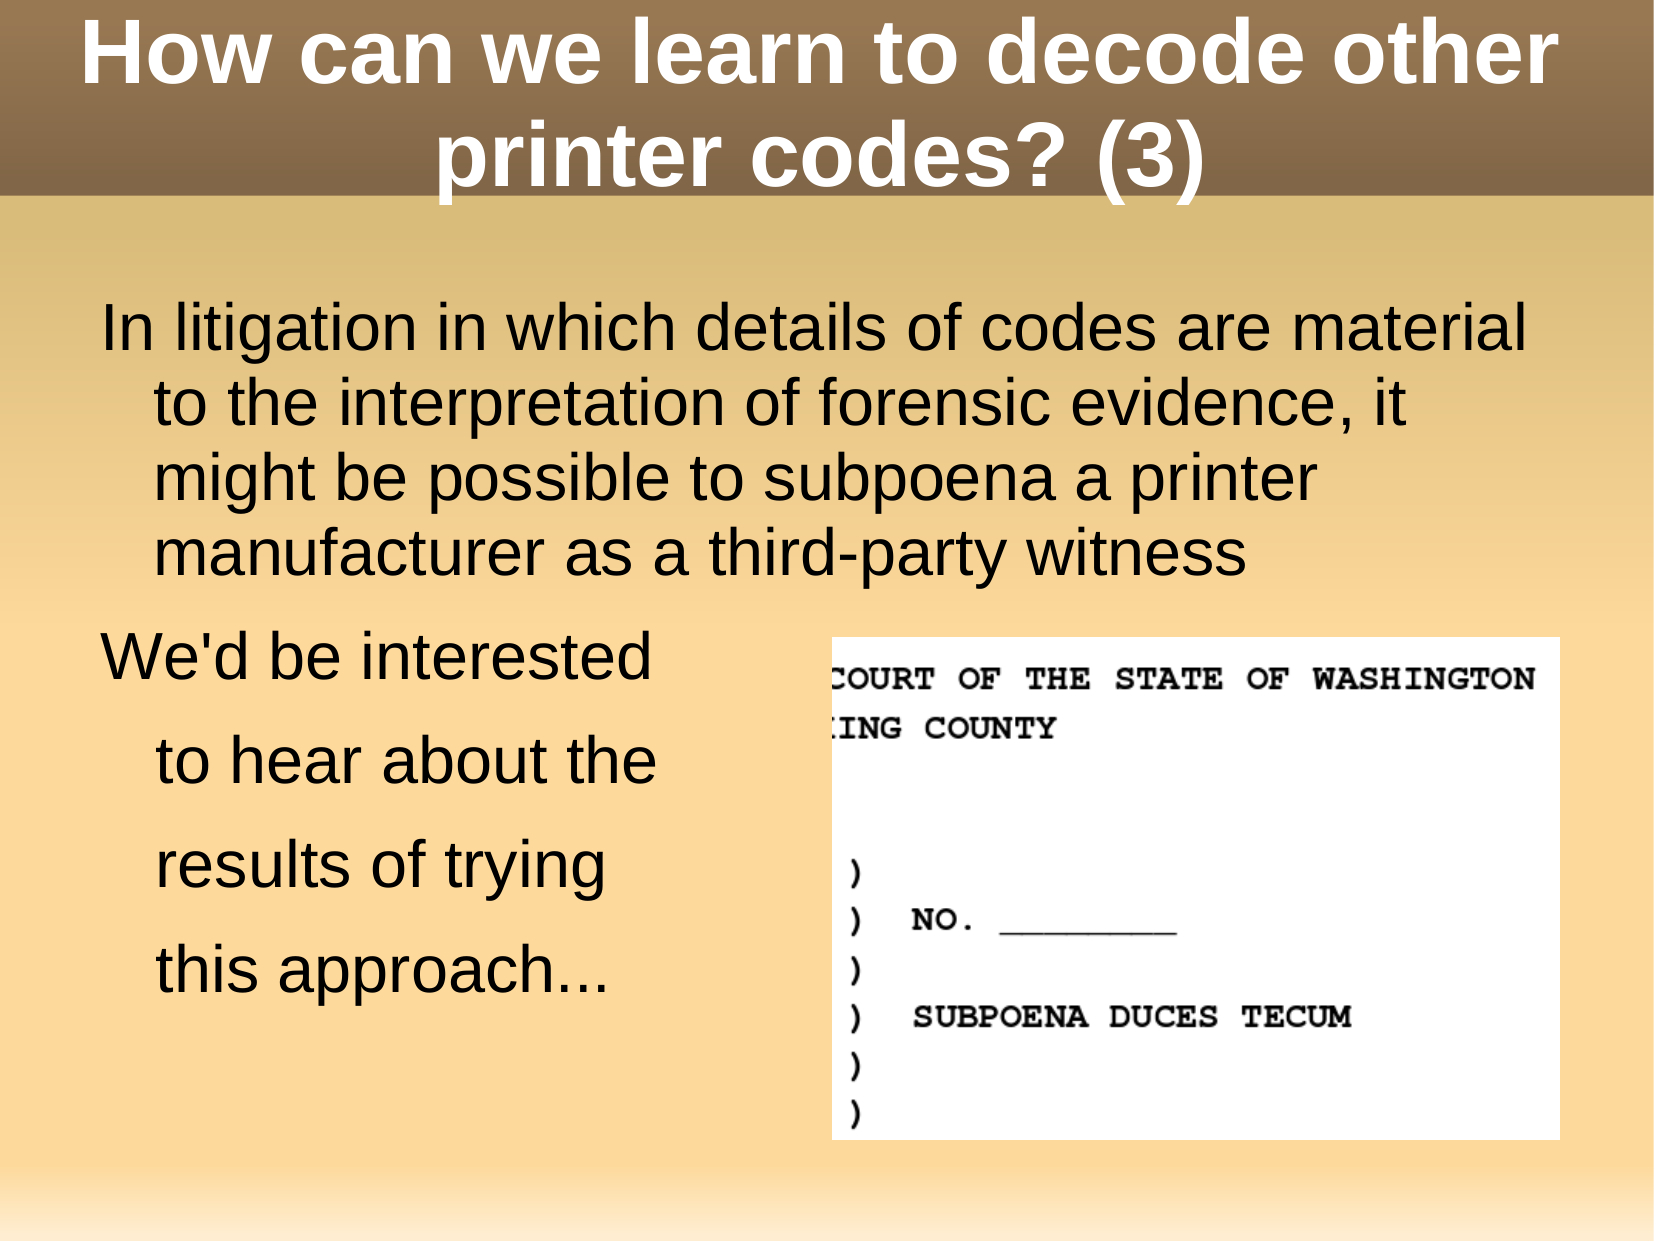

# How can we learn to decode other printer codes? (3)
In litigation in which details of codes are material to the interpretation of forensic evidence, it might be possible to subpoena a printer manufacturer as a third-party witness
We'd be interested
 to hear about the
 results of trying
 this approach...